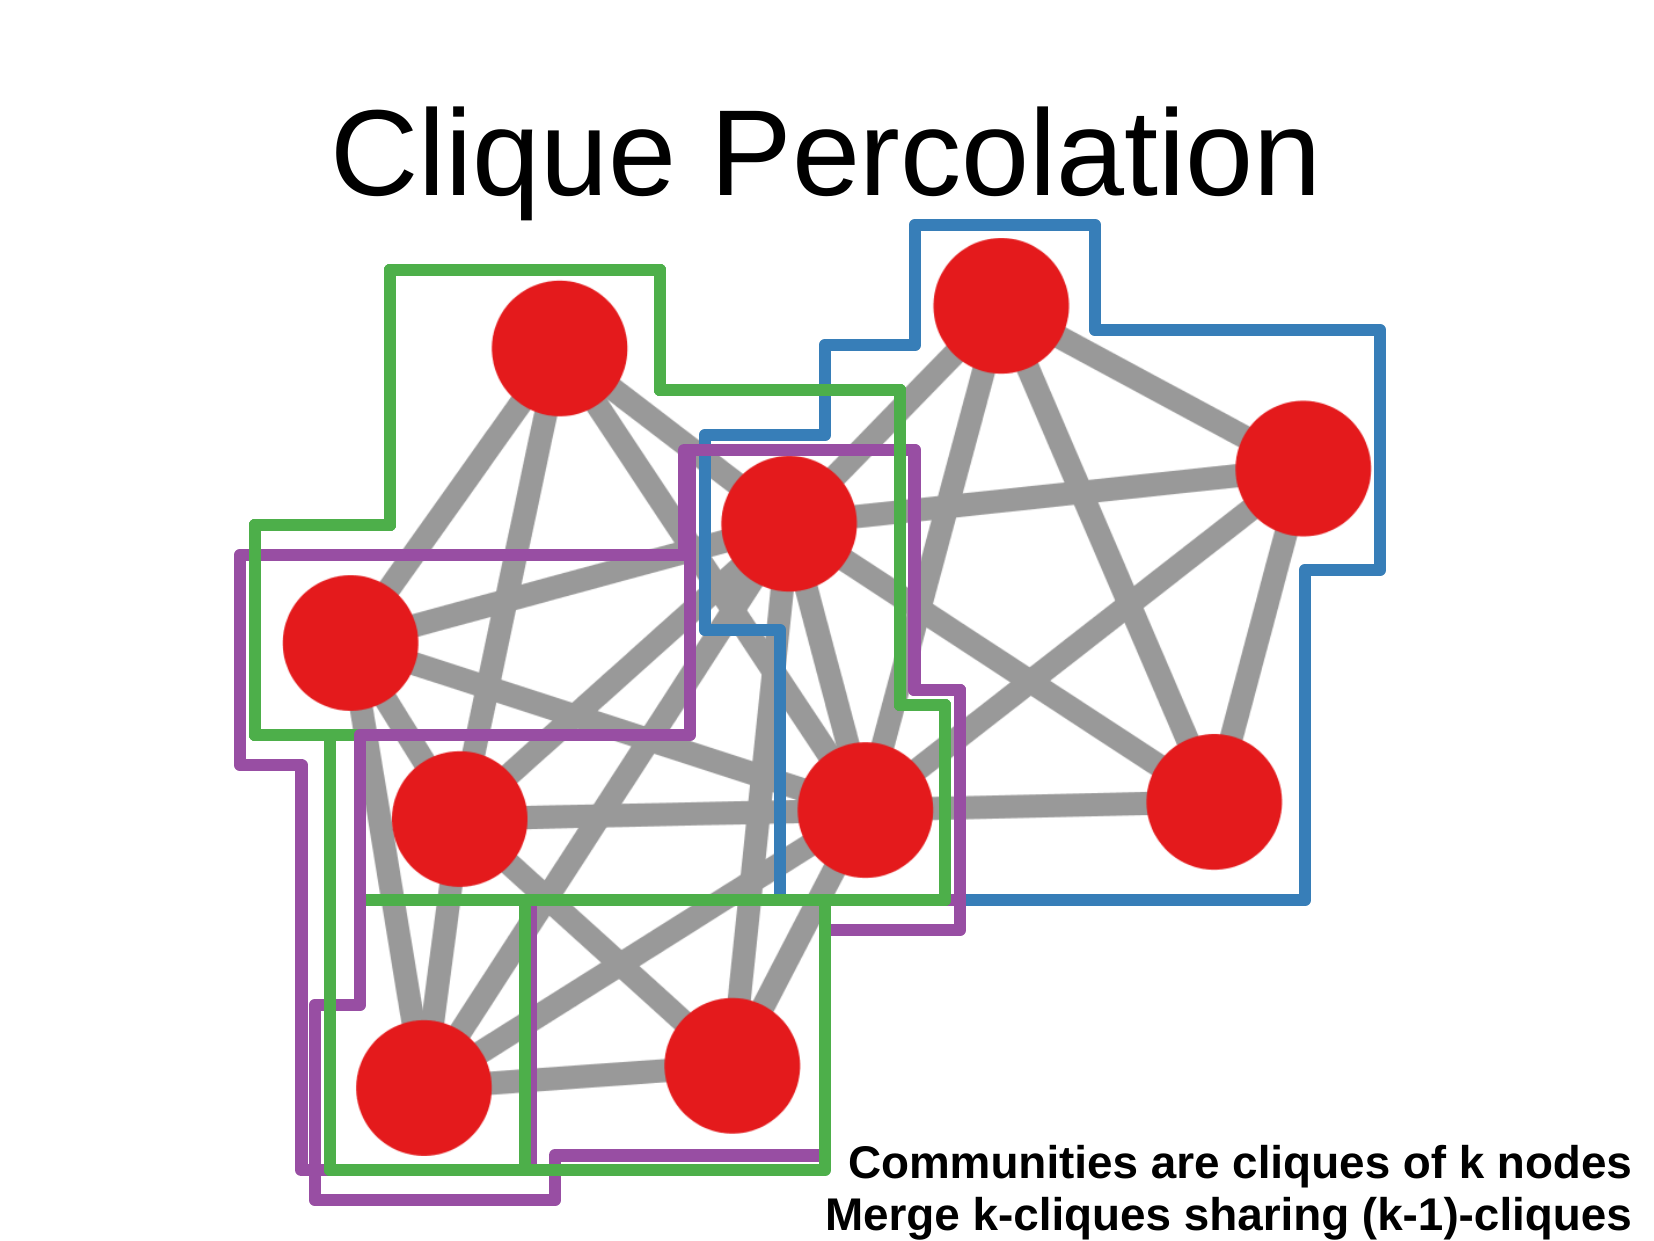

# Clique Percolation
Communities are cliques of k nodes
Merge k-cliques sharing (k-1)-cliques